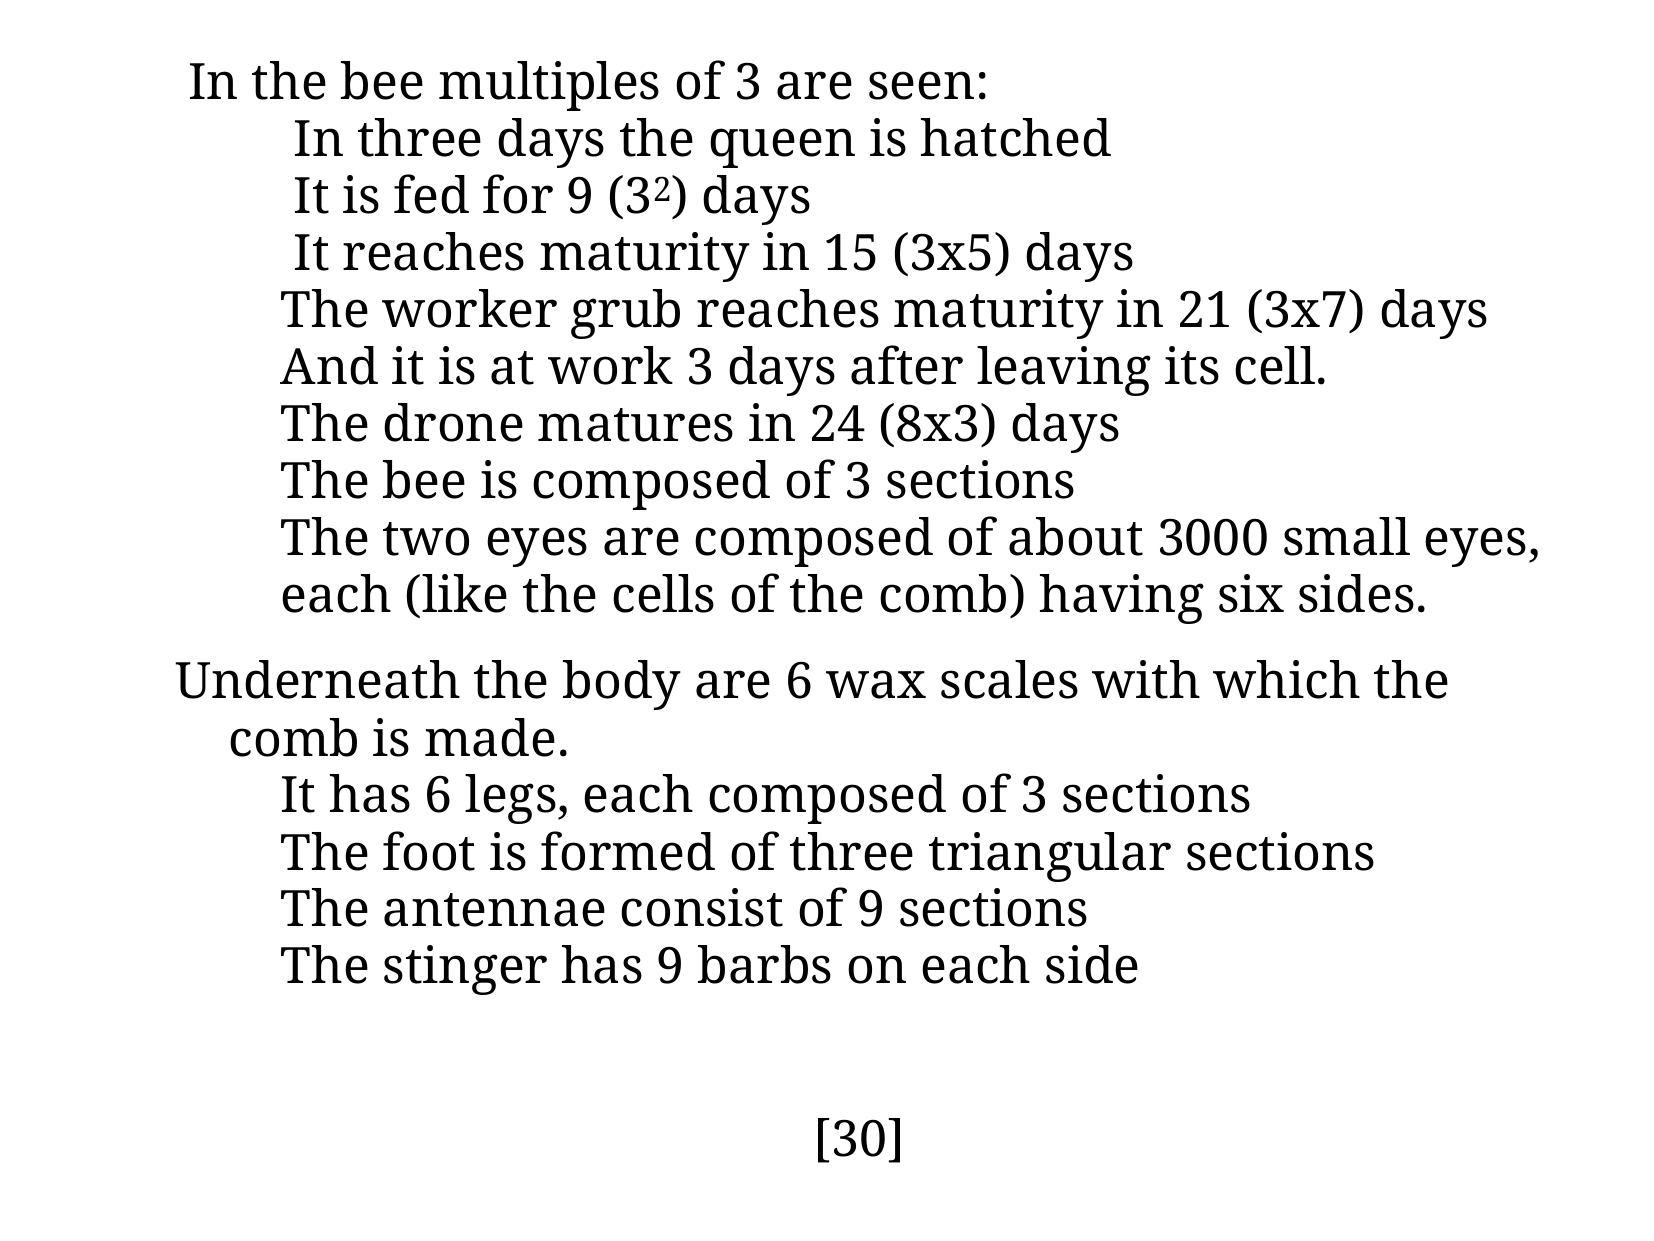

# In the bee multiples of 3 are seen: In three days the queen is hatched It is fed for 9 (32) days It reaches maturity in 15 (3x5) days The worker grub reaches maturity in 21 (3x7) days And it is at work 3 days after leaving its cell. The drone matures in 24 (8x3) days The bee is composed of 3 sections The two eyes are composed of about 3000 small eyes, each (like the cells of the comb) having six sides.
Underneath the body are 6 wax scales with which the comb is made.
 It has 6 legs, each composed of 3 sections
 The foot is formed of three triangular sections
 The antennae consist of 9 sections
 The stinger has 9 barbs on each side
[30]